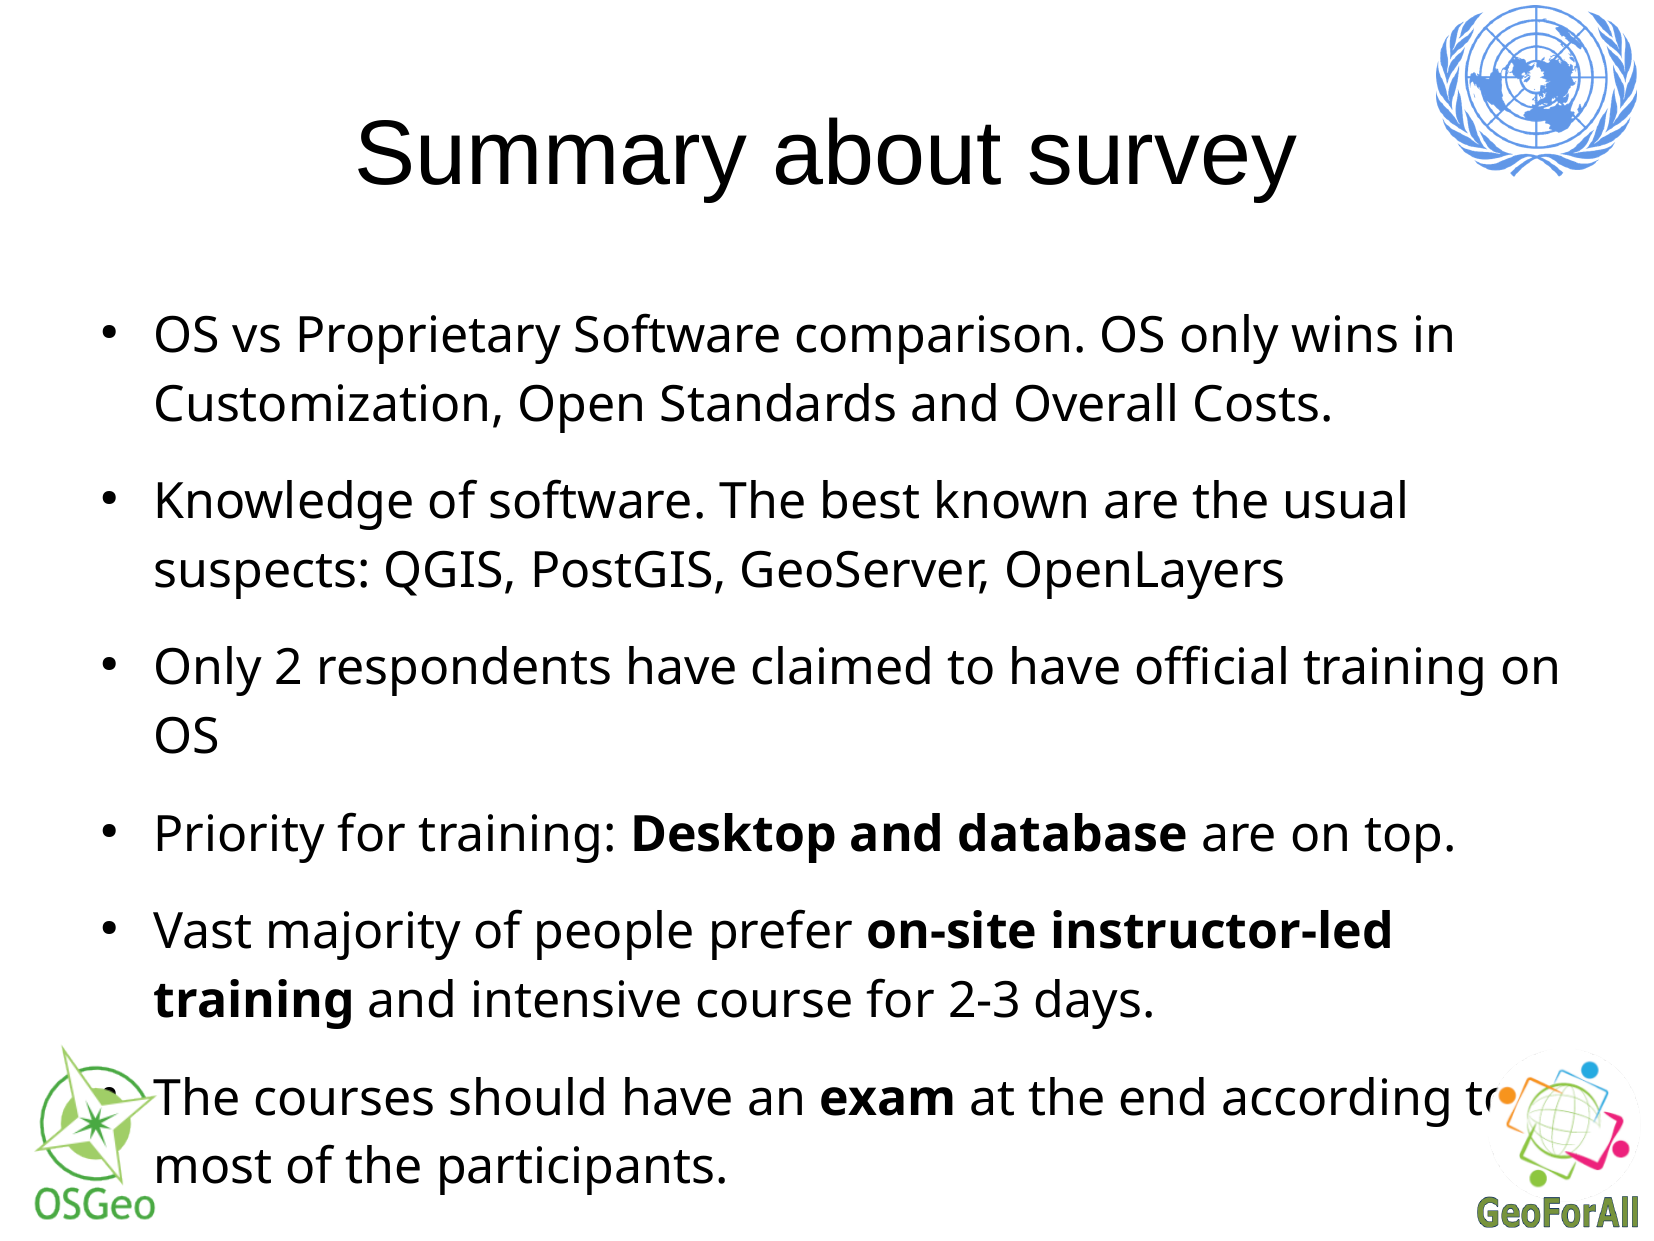

# Summary about survey
OS vs Proprietary Software comparison. OS only wins in Customization, Open Standards and Overall Costs.
Knowledge of software. The best known are the usual suspects: QGIS, PostGIS, GeoServer, OpenLayers
Only 2 respondents have claimed to have official training on OS
Priority for training: Desktop and database are on top.
Vast majority of people prefer on-site instructor-led training and intensive course for 2-3 days.
The courses should have an exam at the end according to most of the participants.